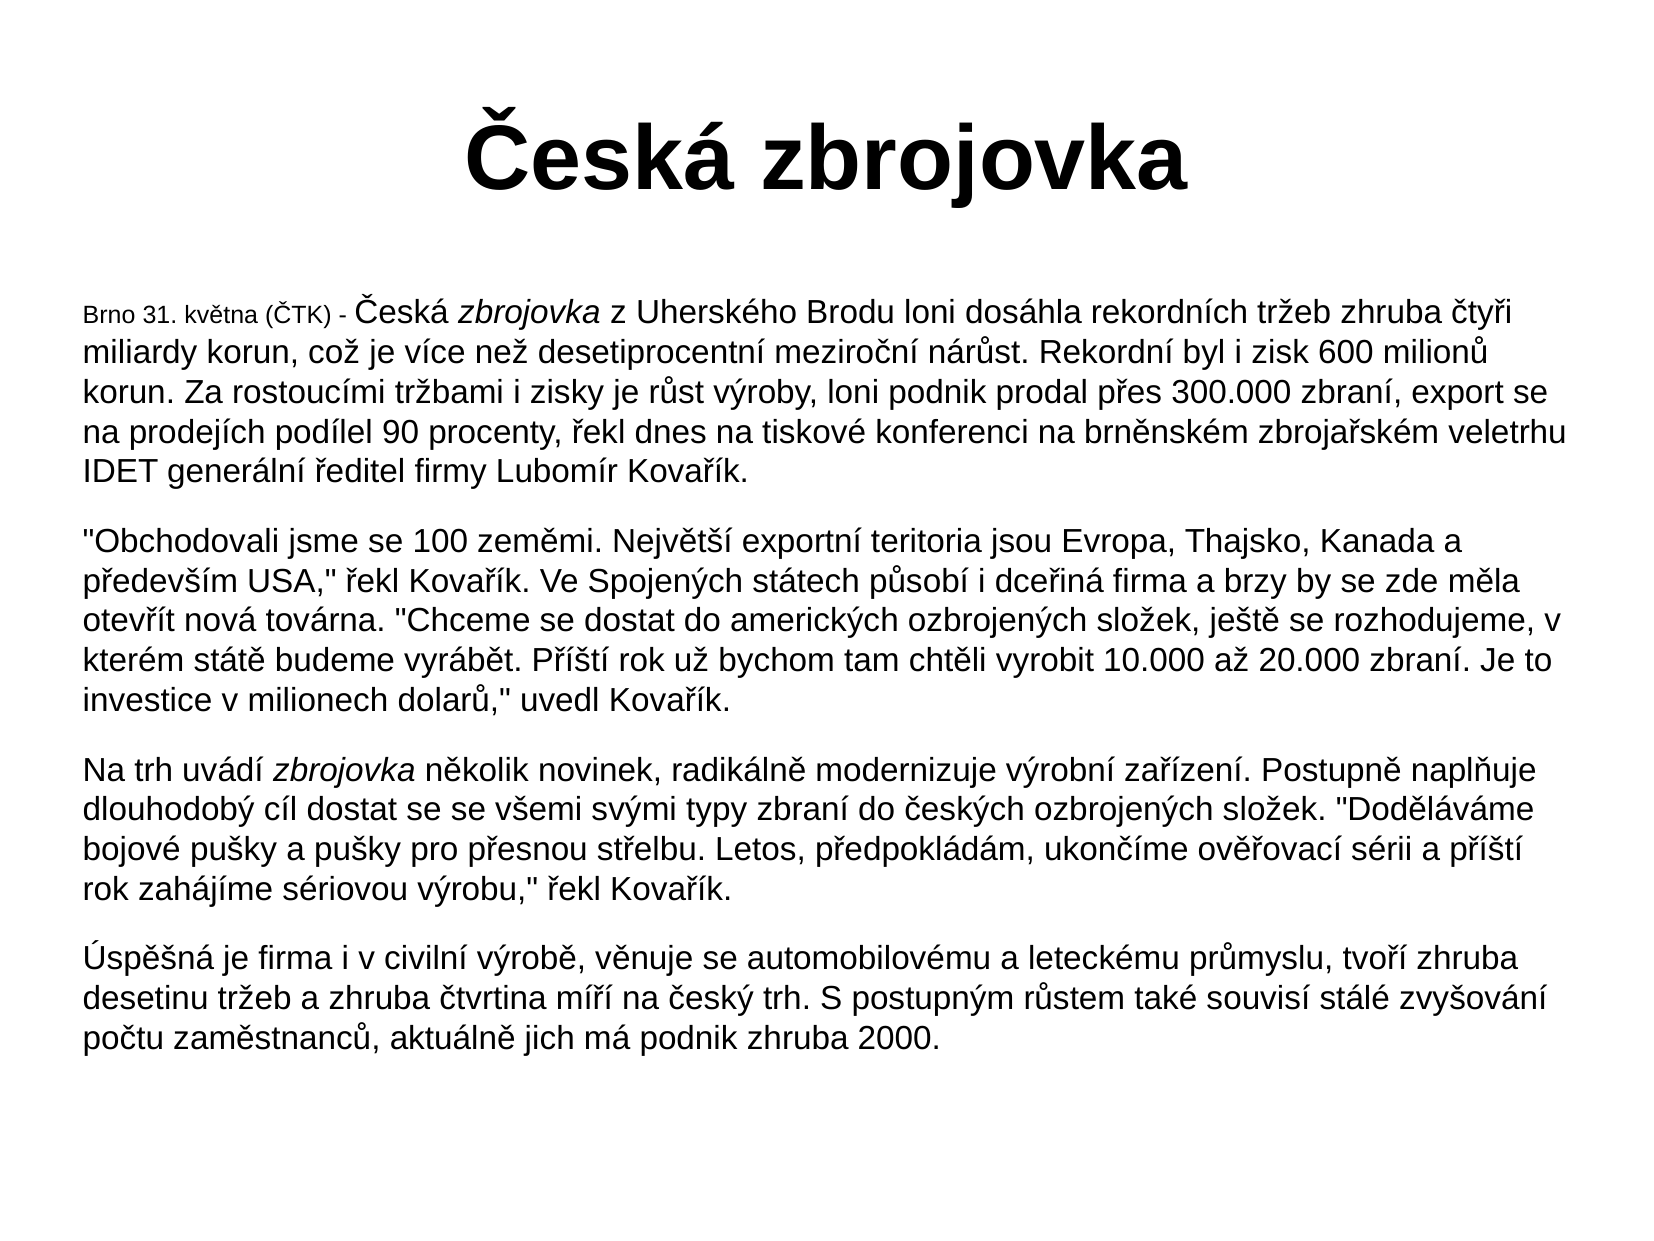

# Česká zbrojovka
Brno 31. května (ČTK) - Česká zbrojovka z Uherského Brodu loni dosáhla rekordních tržeb zhruba čtyři miliardy korun, což je více než desetiprocentní meziroční nárůst. Rekordní byl i zisk 600 milionů korun. Za rostoucími tržbami i zisky je růst výroby, loni podnik prodal přes 300.000 zbraní, export se na prodejích podílel 90 procenty, řekl dnes na tiskové konferenci na brněnském zbrojařském veletrhu IDET generální ředitel firmy Lubomír Kovařík.
"Obchodovali jsme se 100 zeměmi. Největší exportní teritoria jsou Evropa, Thajsko, Kanada a především USA," řekl Kovařík. Ve Spojených státech působí i dceřiná firma a brzy by se zde měla otevřít nová továrna. "Chceme se dostat do amerických ozbrojených složek, ještě se rozhodujeme, v kterém státě budeme vyrábět. Příští rok už bychom tam chtěli vyrobit 10.000 až 20.000 zbraní. Je to investice v milionech dolarů," uvedl Kovařík.
Na trh uvádí zbrojovka několik novinek, radikálně modernizuje výrobní zařízení. Postupně naplňuje dlouhodobý cíl dostat se se všemi svými typy zbraní do českých ozbrojených složek. "Doděláváme bojové pušky a pušky pro přesnou střelbu. Letos, předpokládám, ukončíme ověřovací sérii a příští rok zahájíme sériovou výrobu," řekl Kovařík.
Úspěšná je firma i v civilní výrobě, věnuje se automobilovému a leteckému průmyslu, tvoří zhruba desetinu tržeb a zhruba čtvrtina míří na český trh. S postupným růstem také souvisí stálé zvyšování počtu zaměstnanců, aktuálně jich má podnik zhruba 2000.